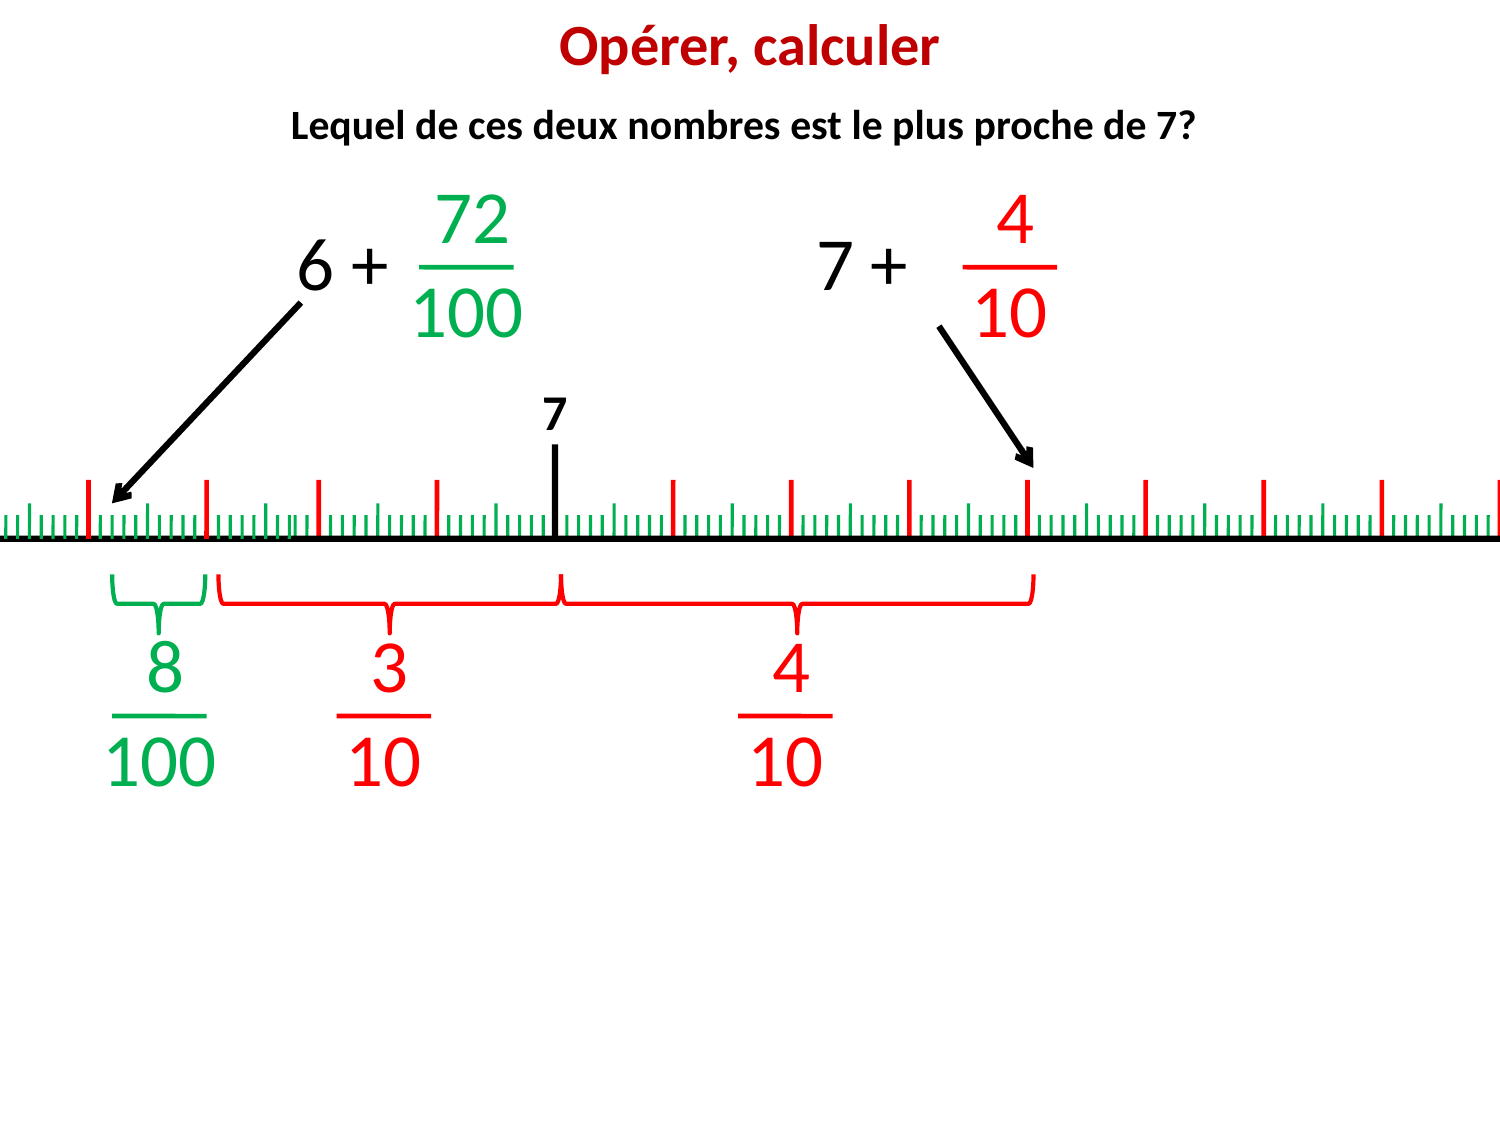

Opérer, calculer
Lequel de ces deux nombres est le plus proche de 7?
72
6 +
100
4
7 +
10
7
8
100
3
10
4
10